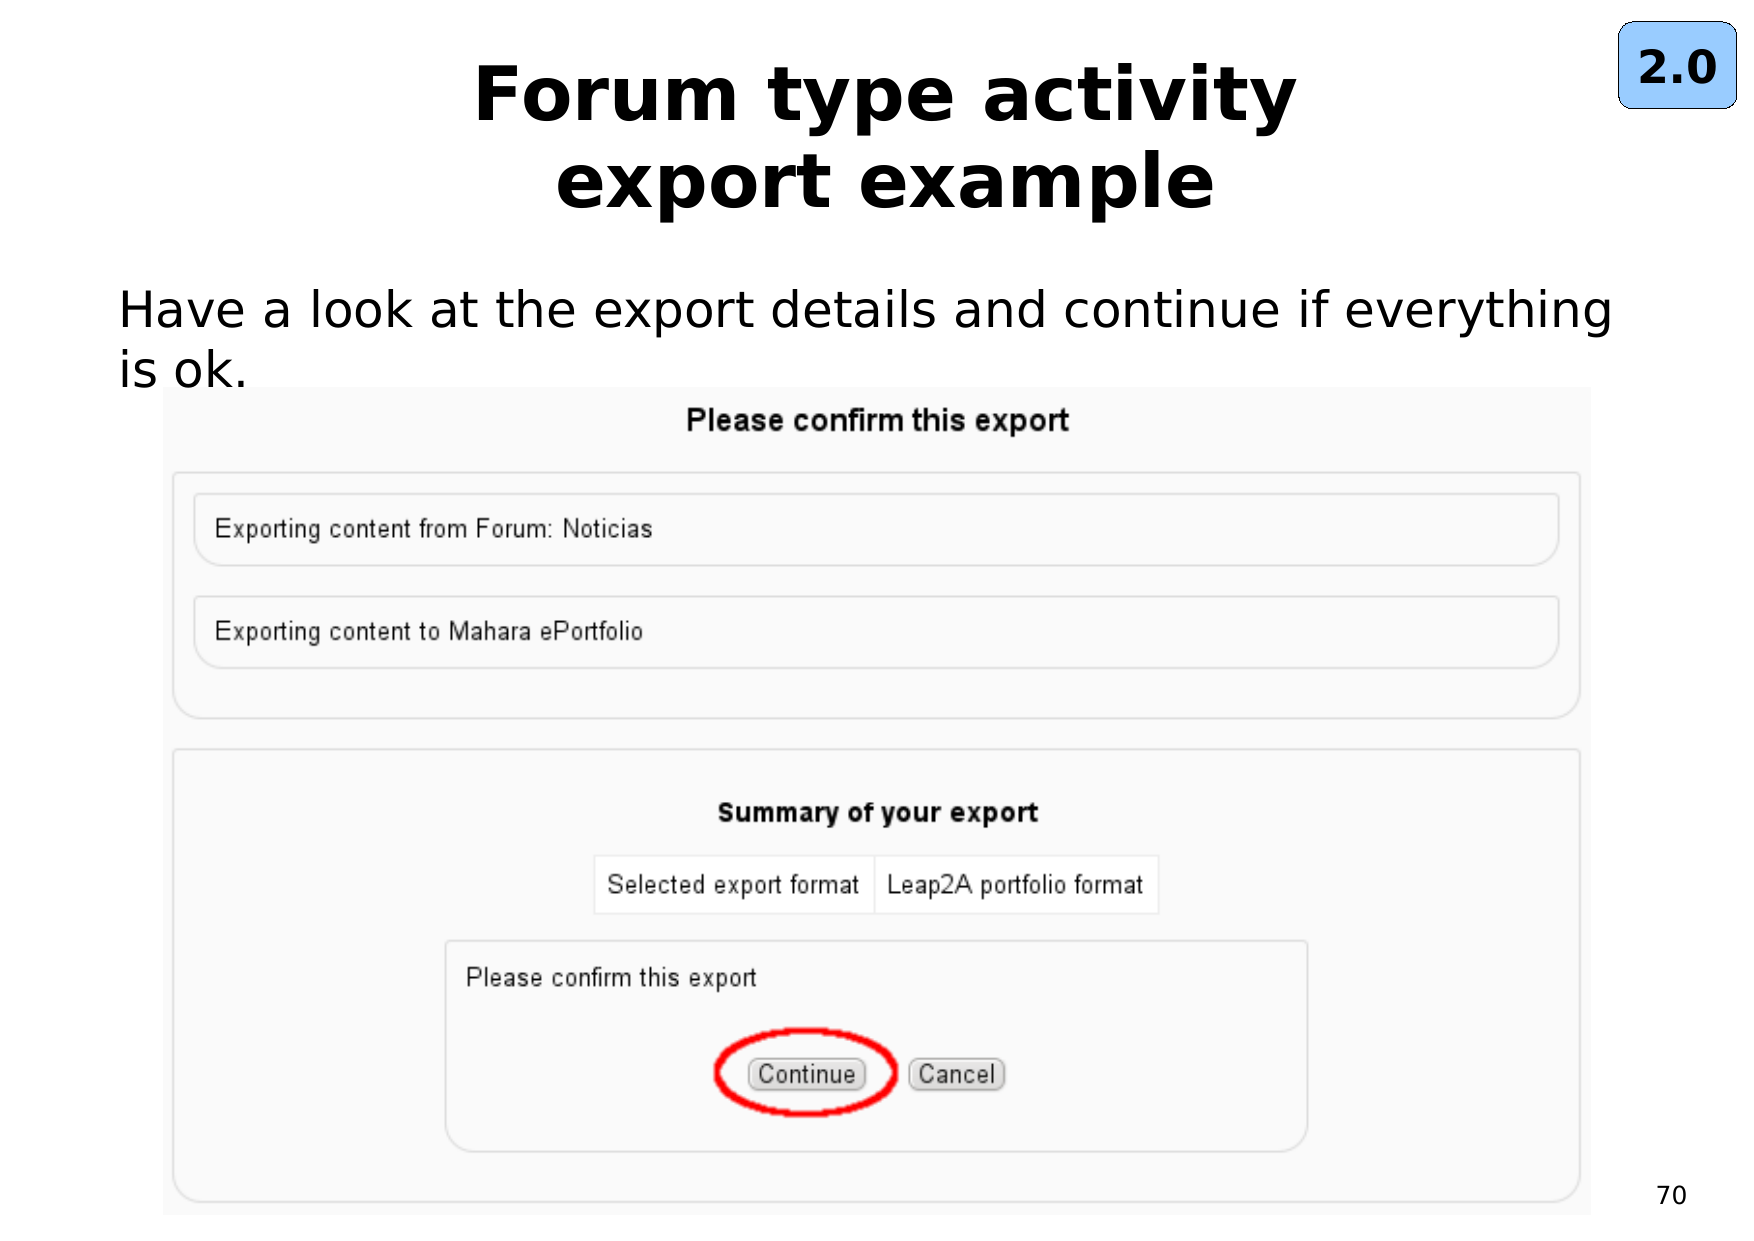

2.0
# Forum type activity export example
Have a look at the export details and continue if everything is ok.
70